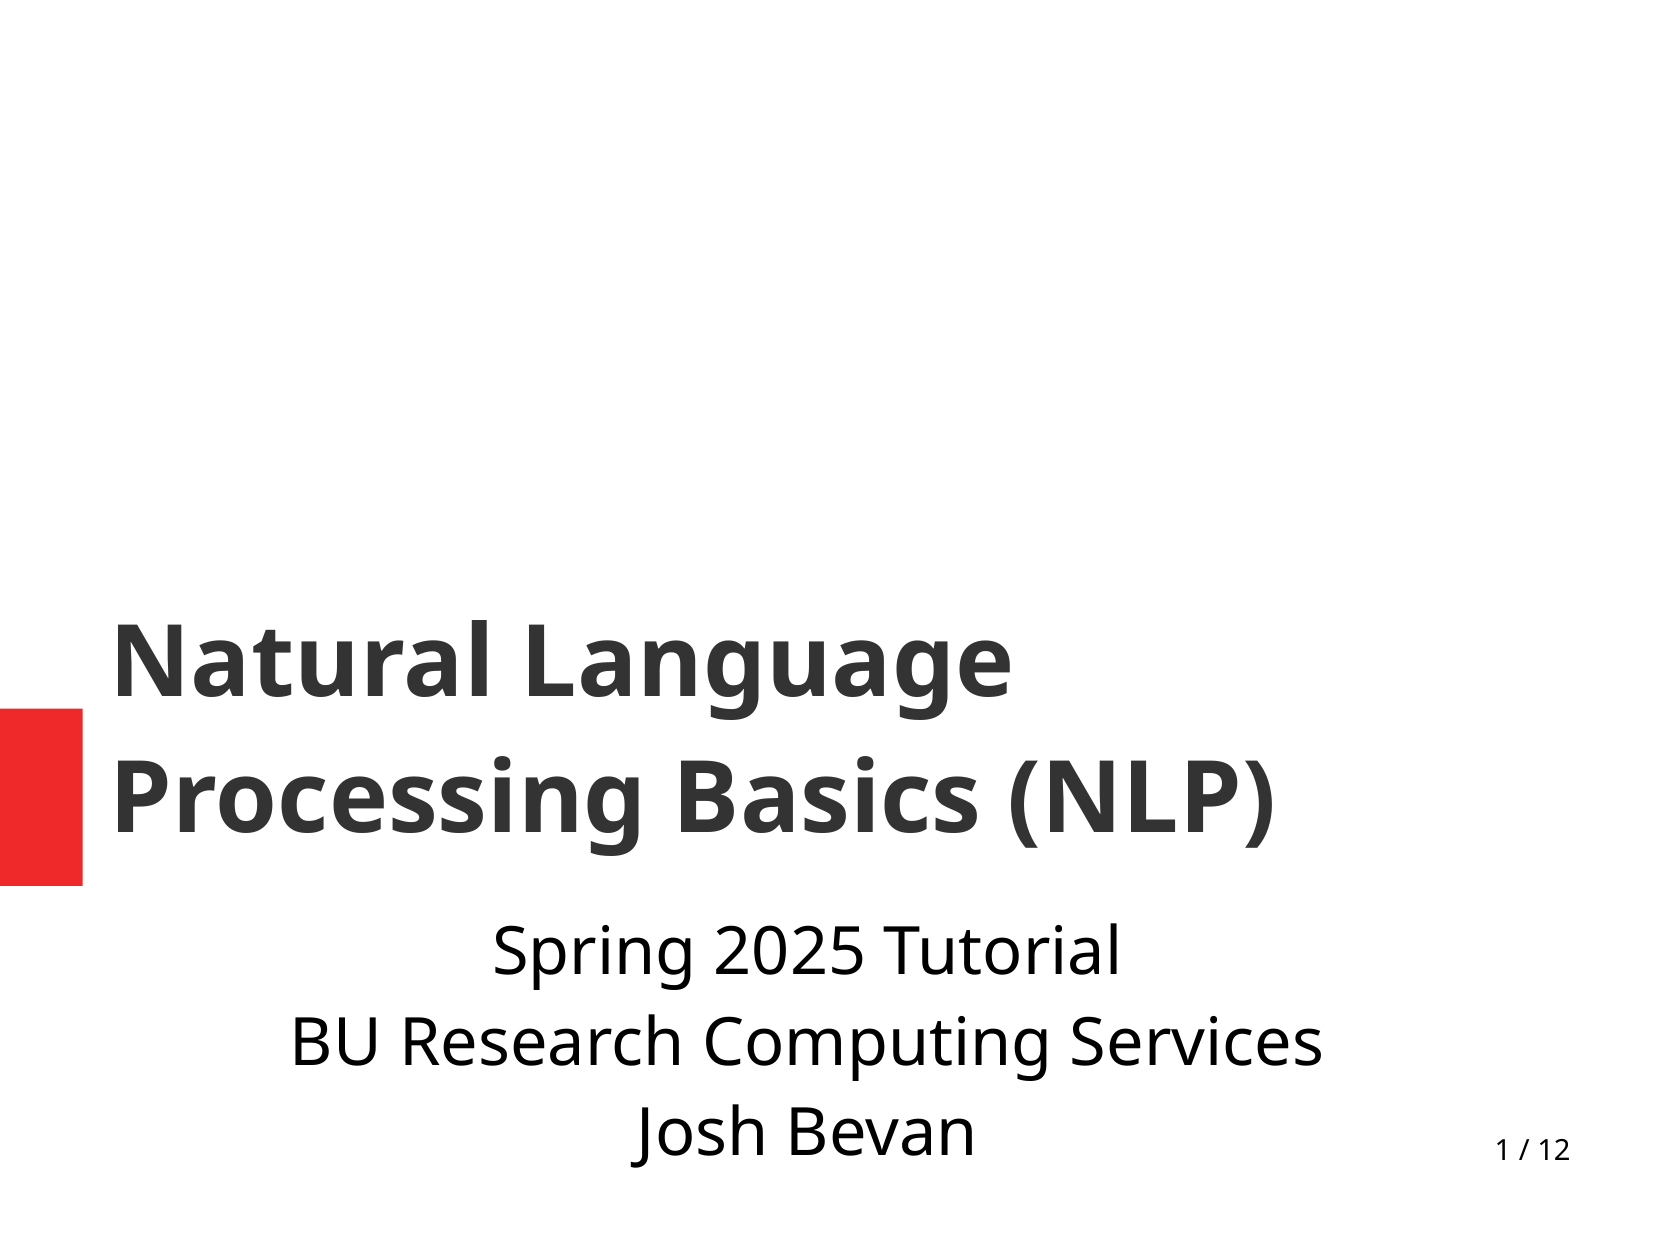

# Natural Language Processing Basics (NLP)
Spring 2025 Tutorial
BU Research Computing Services
Josh Bevan
1